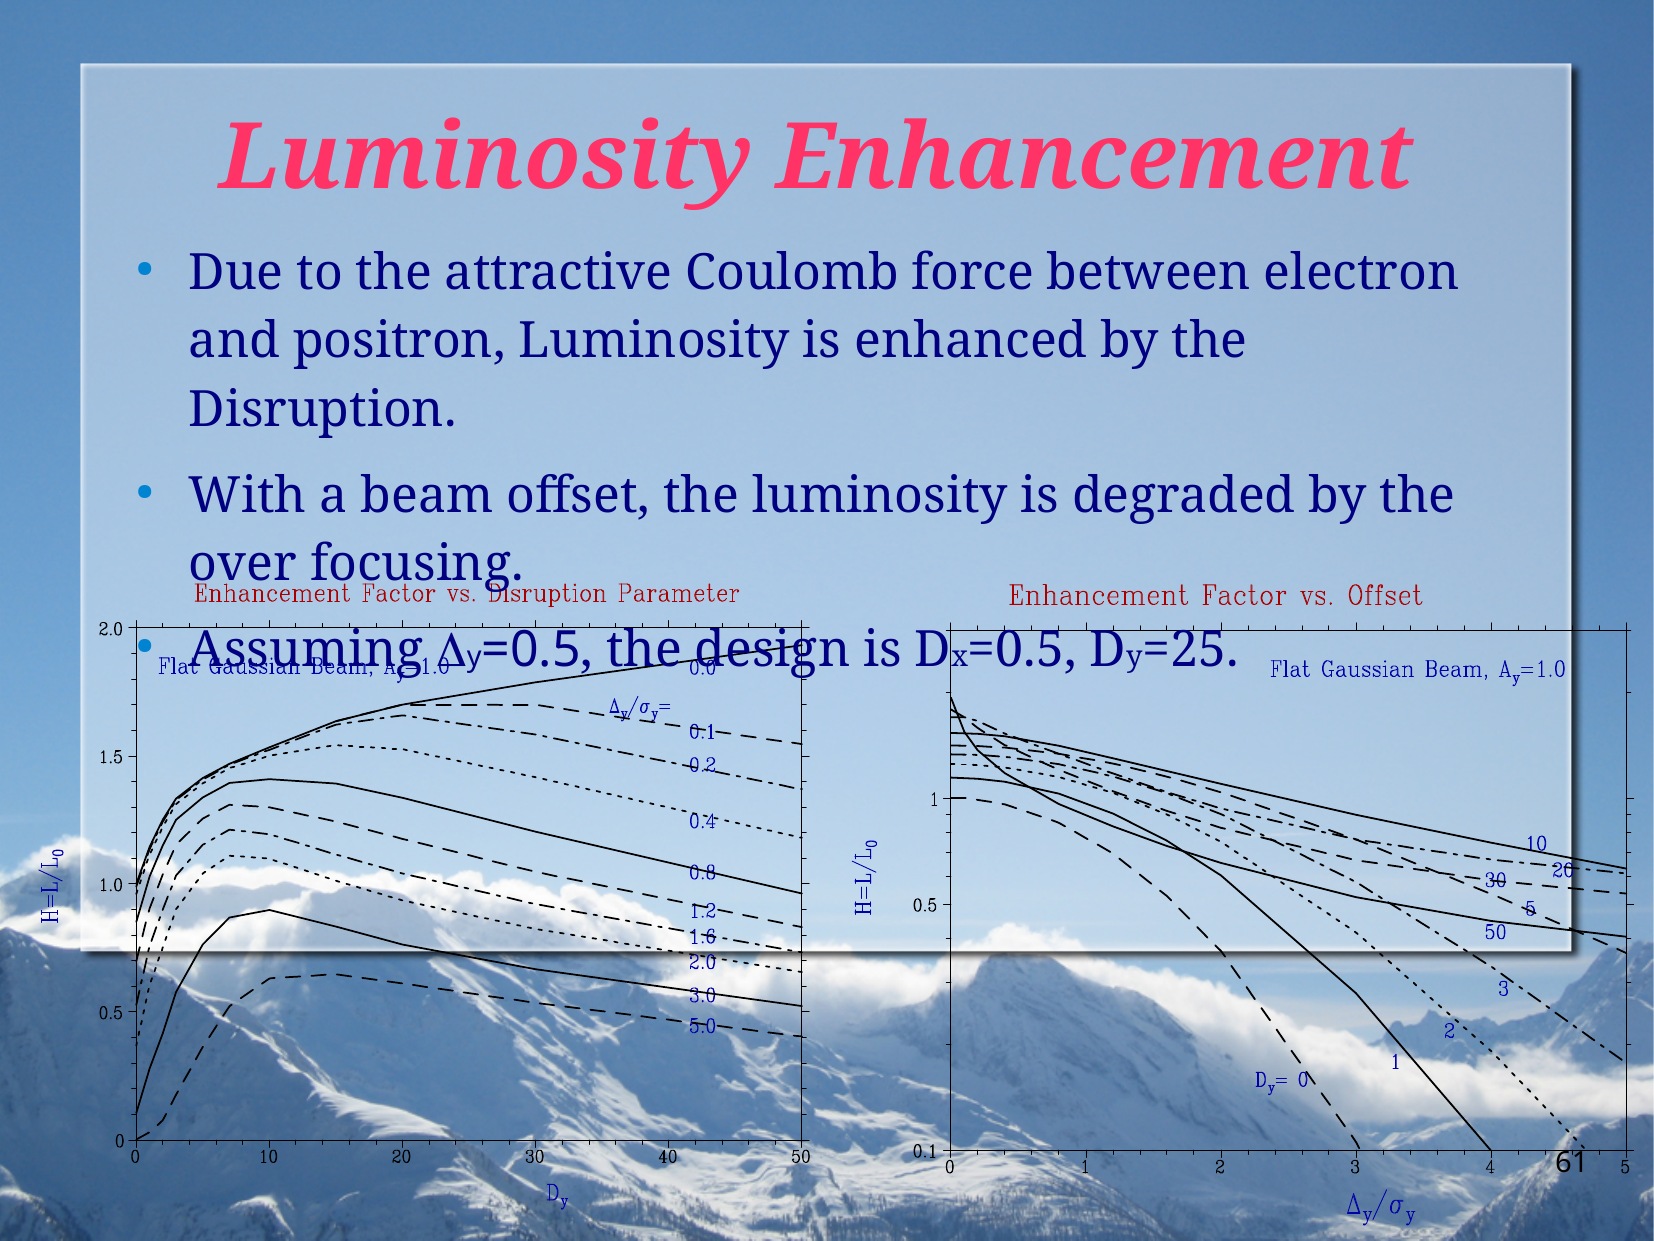

# Luminosity Enhancement
Due to the attractive Coulomb force between electron and positron, Luminosity is enhanced by the Disruption.
With a beam offset, the luminosity is degraded by the over focusing.
Assuming Dy=0.5, the design is Dx=0.5, Dy=25.
61